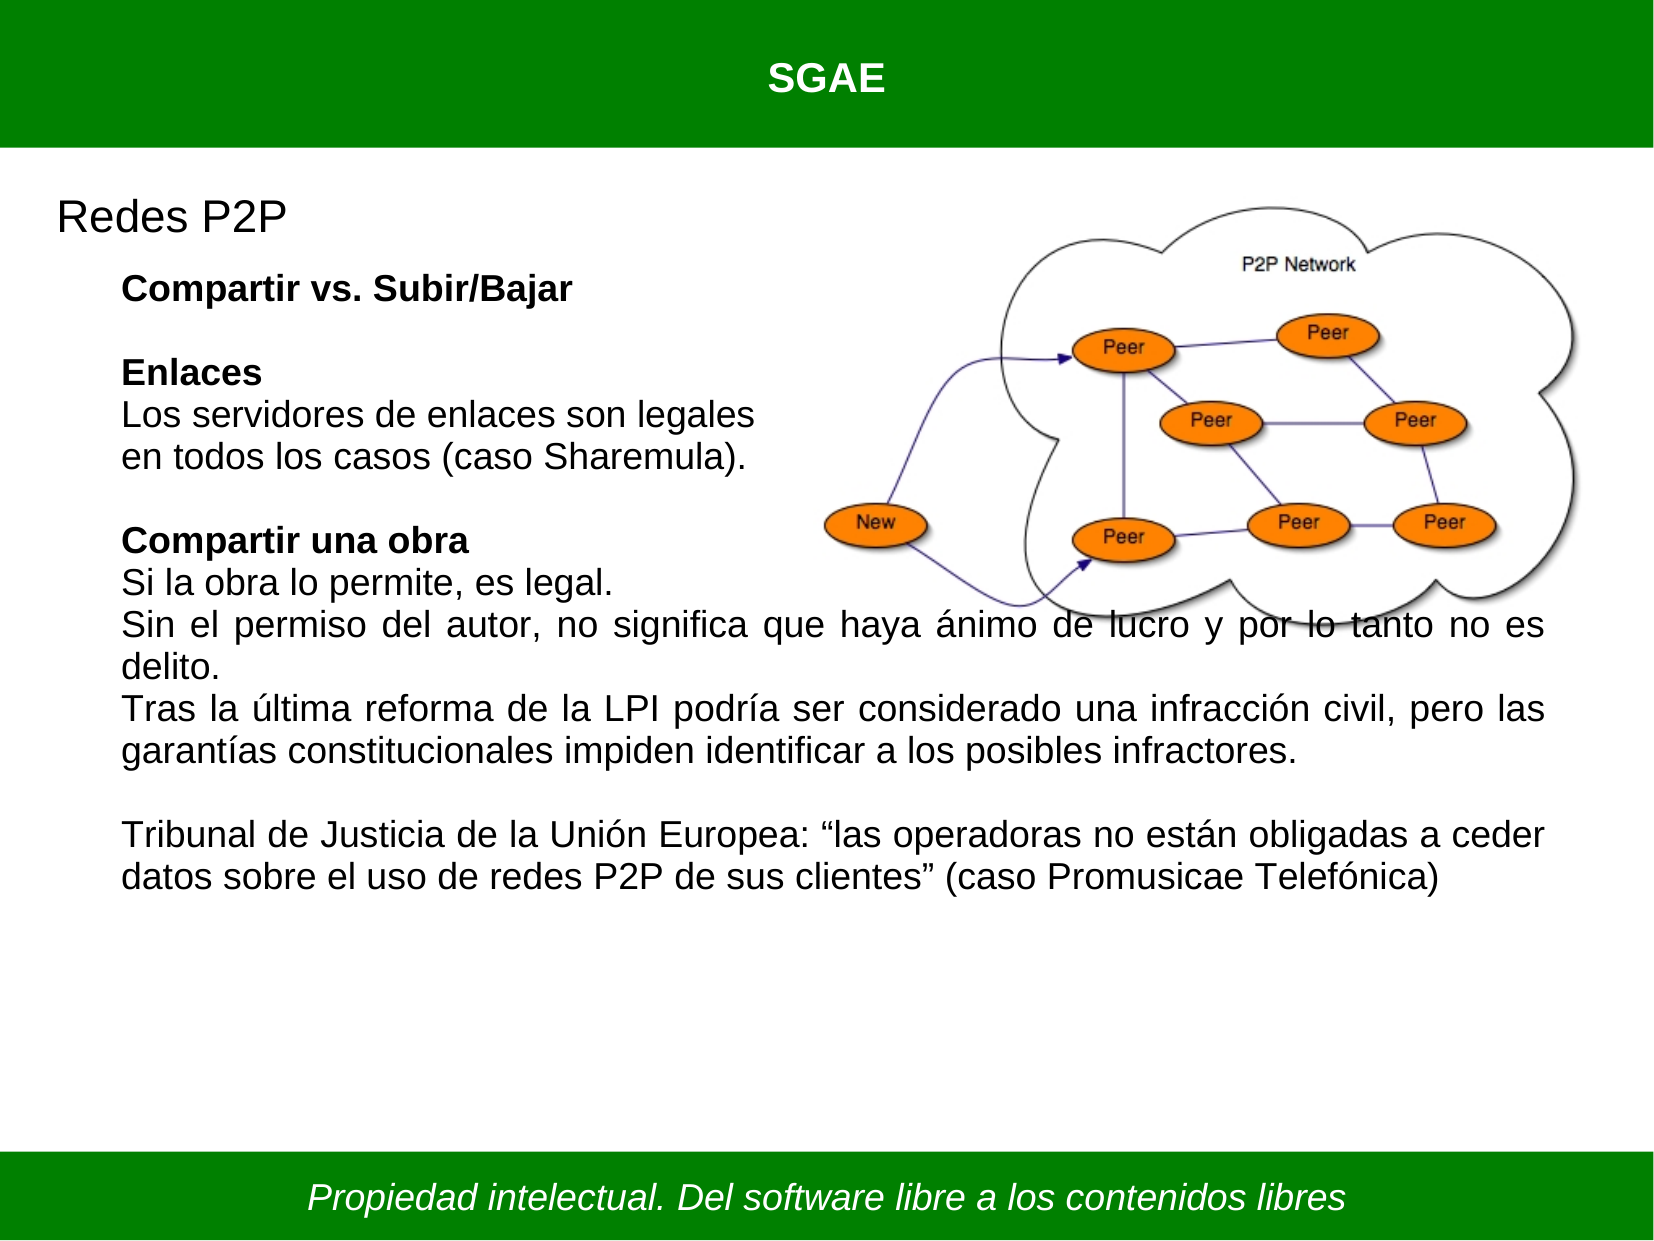

SGAE
Redes P2P
Compartir vs. Subir/Bajar
Enlaces
Los servidores de enlaces son legales
en todos los casos (caso Sharemula).
Compartir una obra
Si la obra lo permite, es legal.
Sin el permiso del autor, no significa que haya ánimo de lucro y por lo tanto no es delito.
Tras la última reforma de la LPI podría ser considerado una infracción civil, pero las garantías constitucionales impiden identificar a los posibles infractores.
Tribunal de Justicia de la Unión Europea: “las operadoras no están obligadas a ceder datos sobre el uso de redes P2P de sus clientes” (caso Promusicae Telefónica)
Propiedad intelectual. Del software libre a los contenidos libres